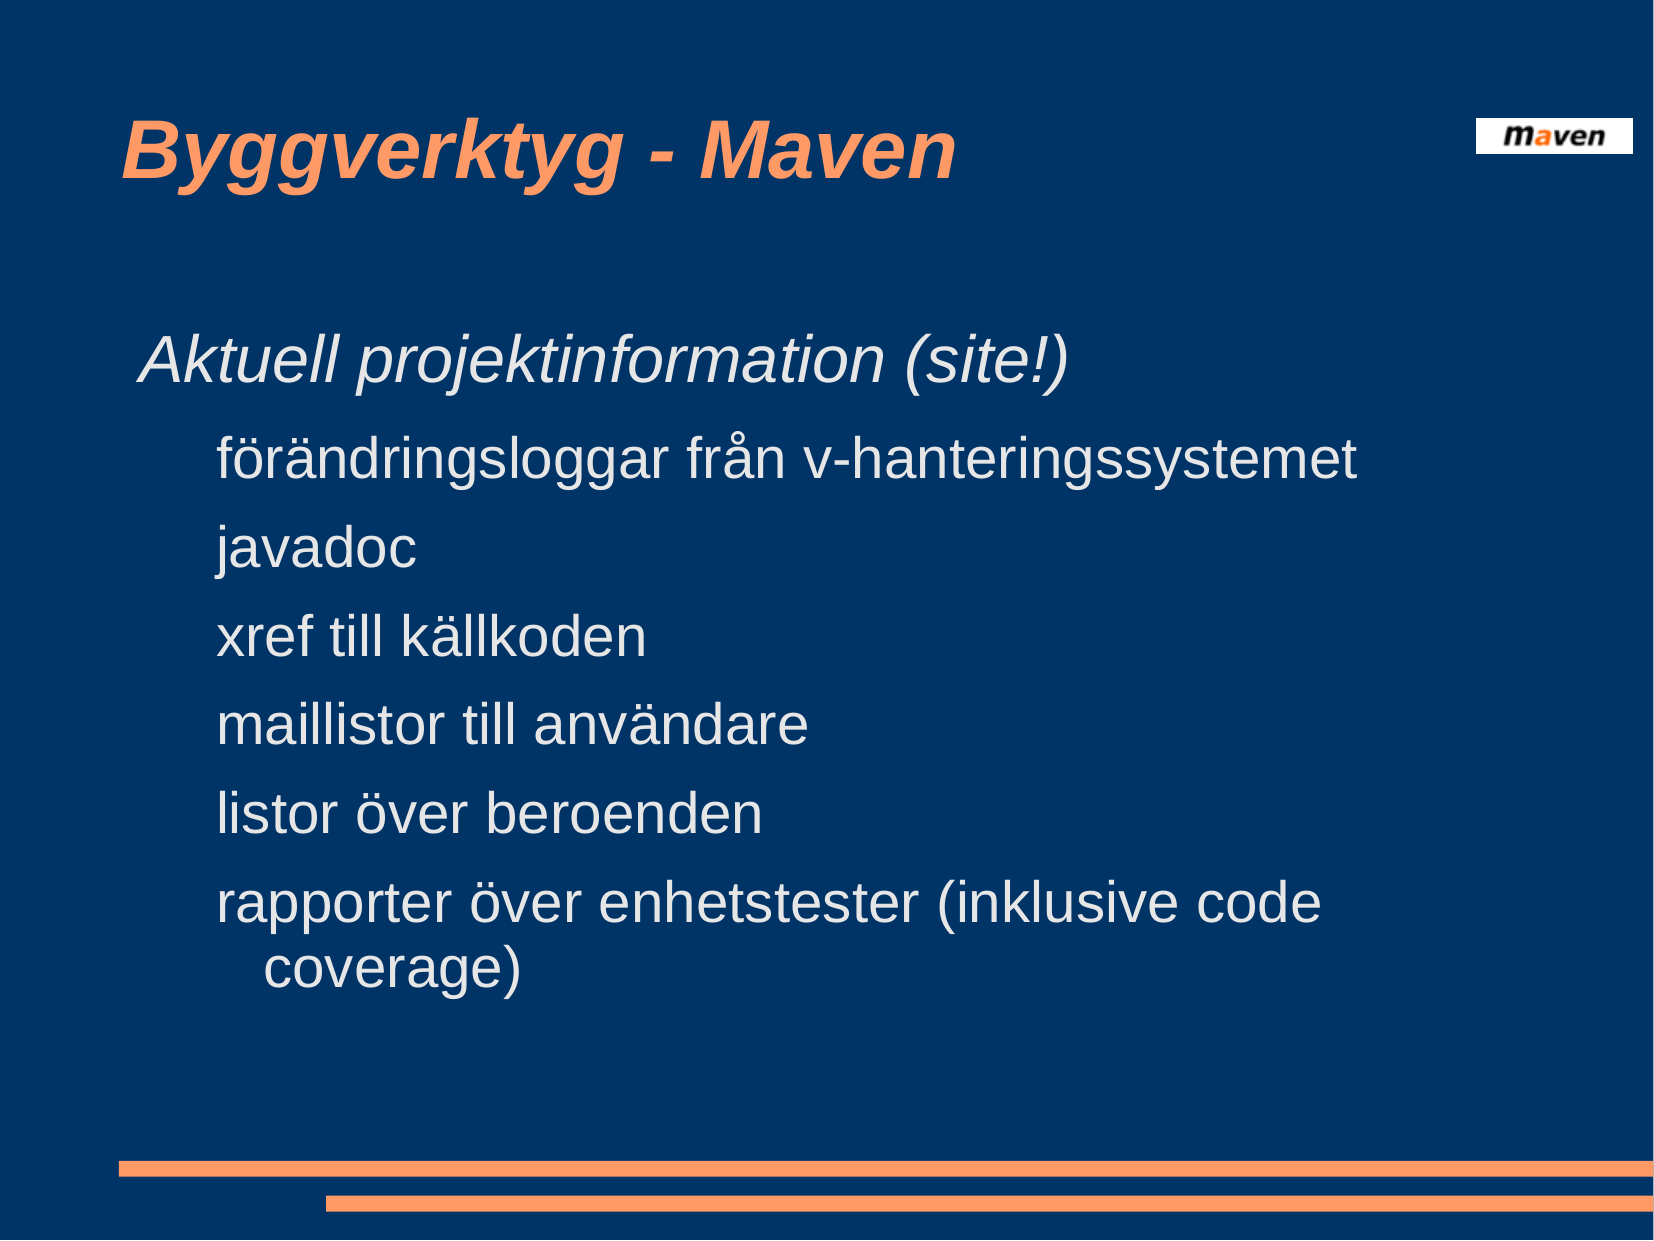

# Byggverktyg - Maven
Aktuell projektinformation (site!)
förändringsloggar från v-hanteringssystemet
javadoc
xref till källkoden
maillistor till användare
listor över beroenden
rapporter över enhetstester (inklusive code coverage)